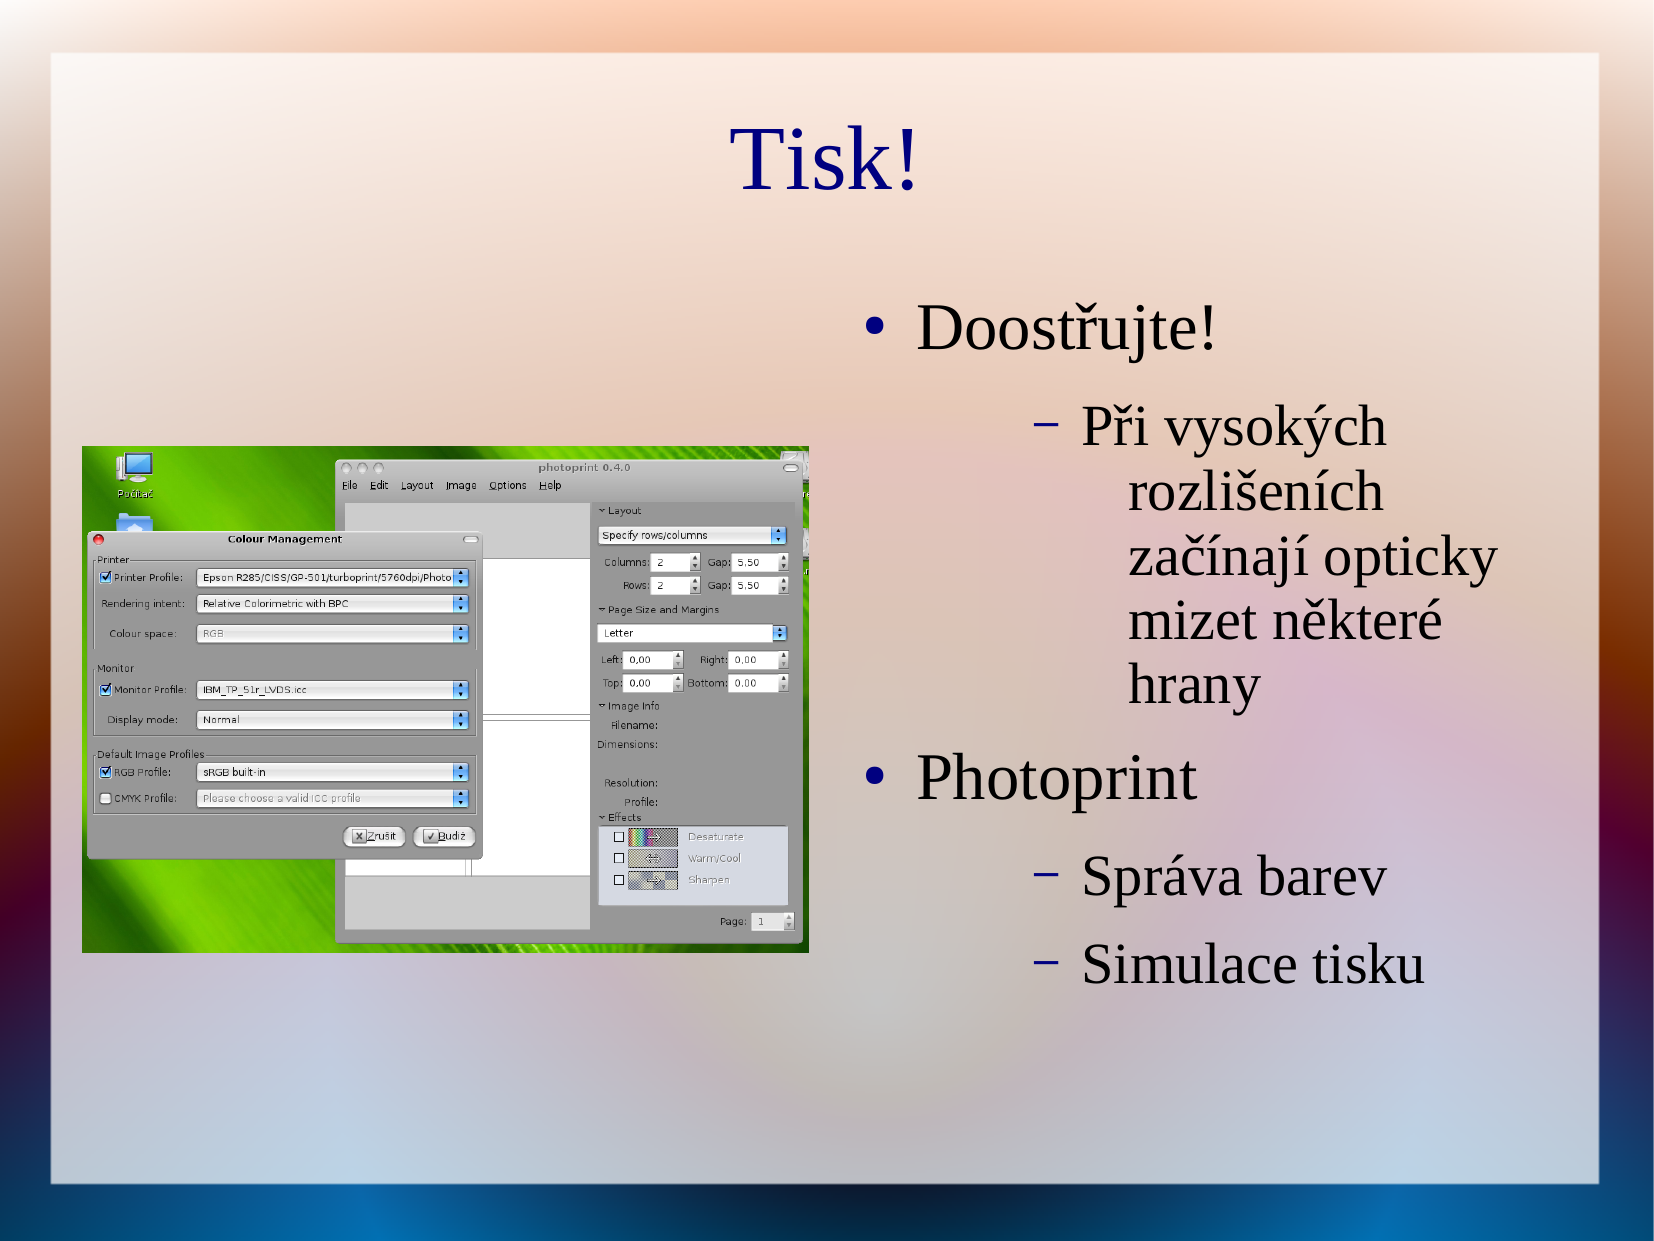

# Tisk!
Doostřujte!
Při vysokých rozlišeních začínají opticky mizet některé hrany
Photoprint
Správa barev
Simulace tisku